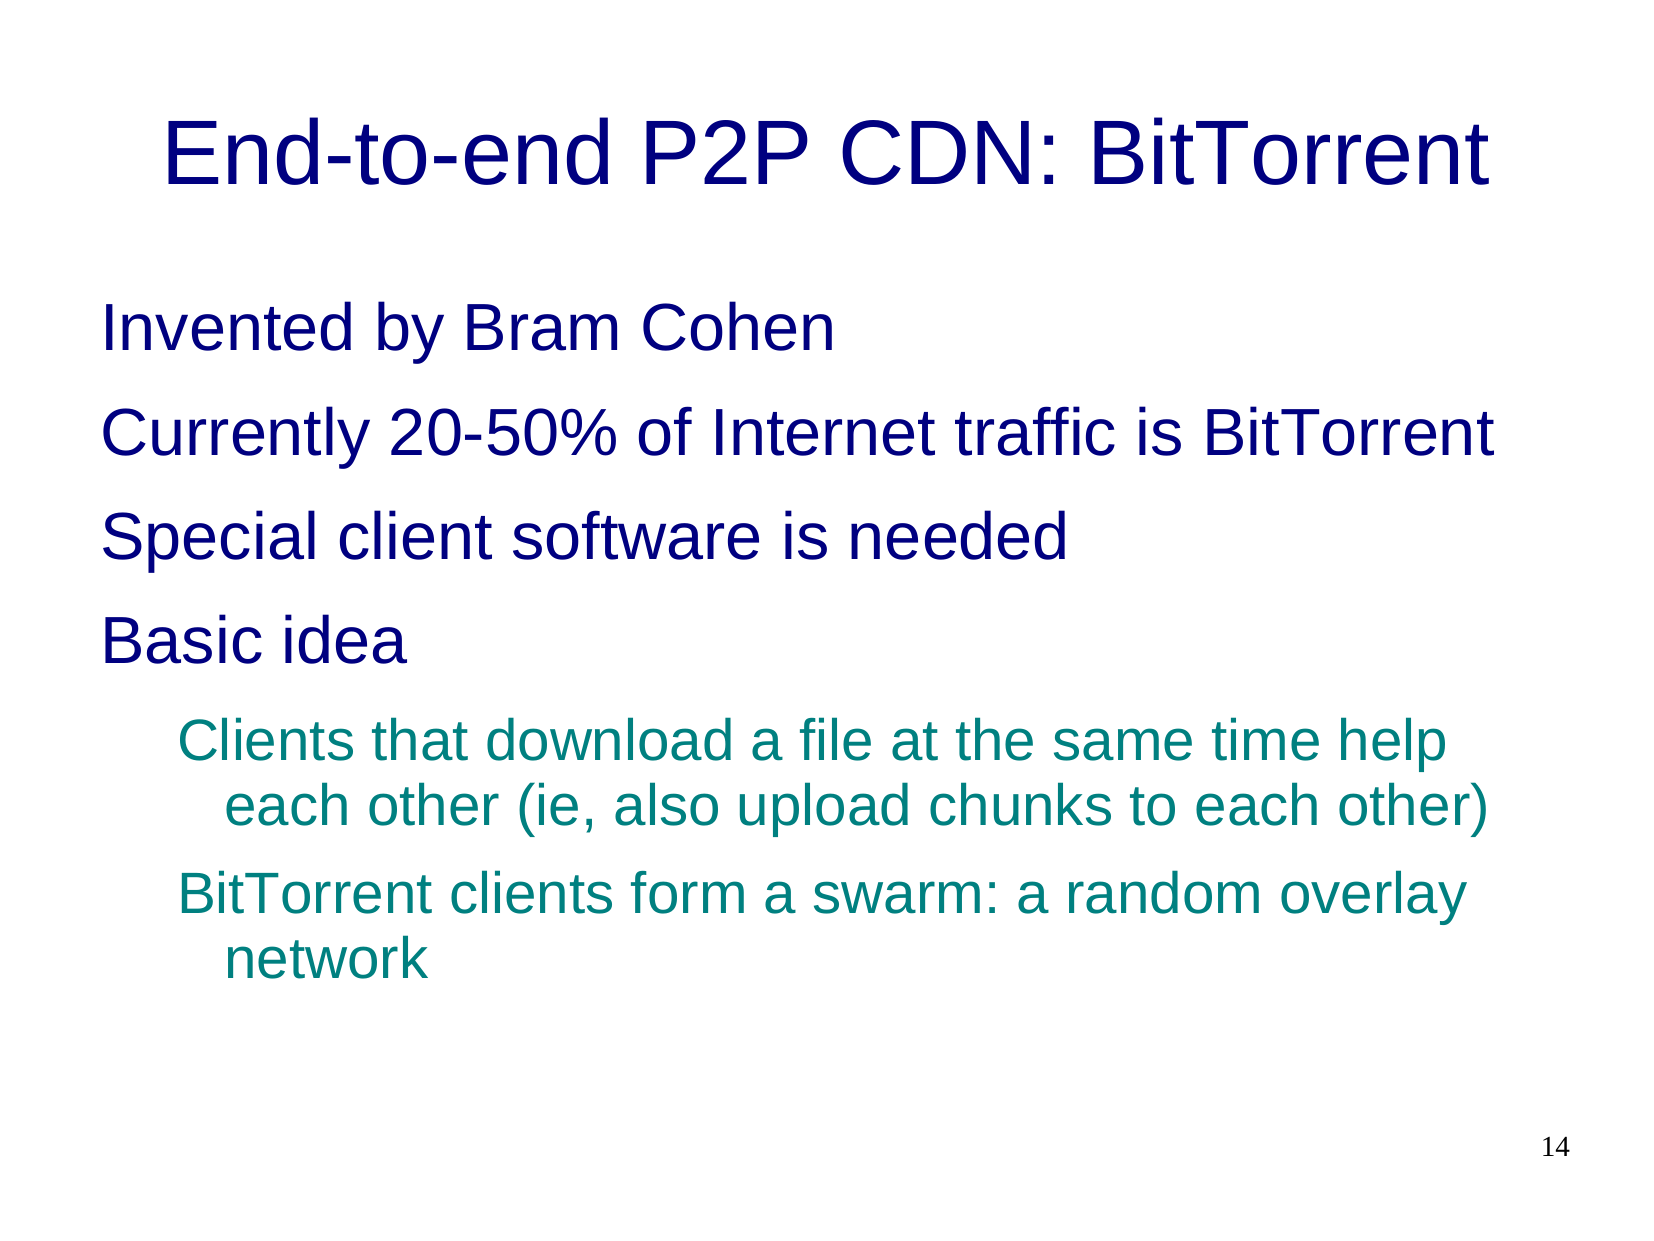

# End-to-end P2P CDN: BitTorrent
Invented by Bram Cohen
Currently 20-50% of Internet traffic is BitTorrent
Special client software is needed
Basic idea
Clients that download a file at the same time help each other (ie, also upload chunks to each other)
BitTorrent clients form a swarm: a random overlay network
14